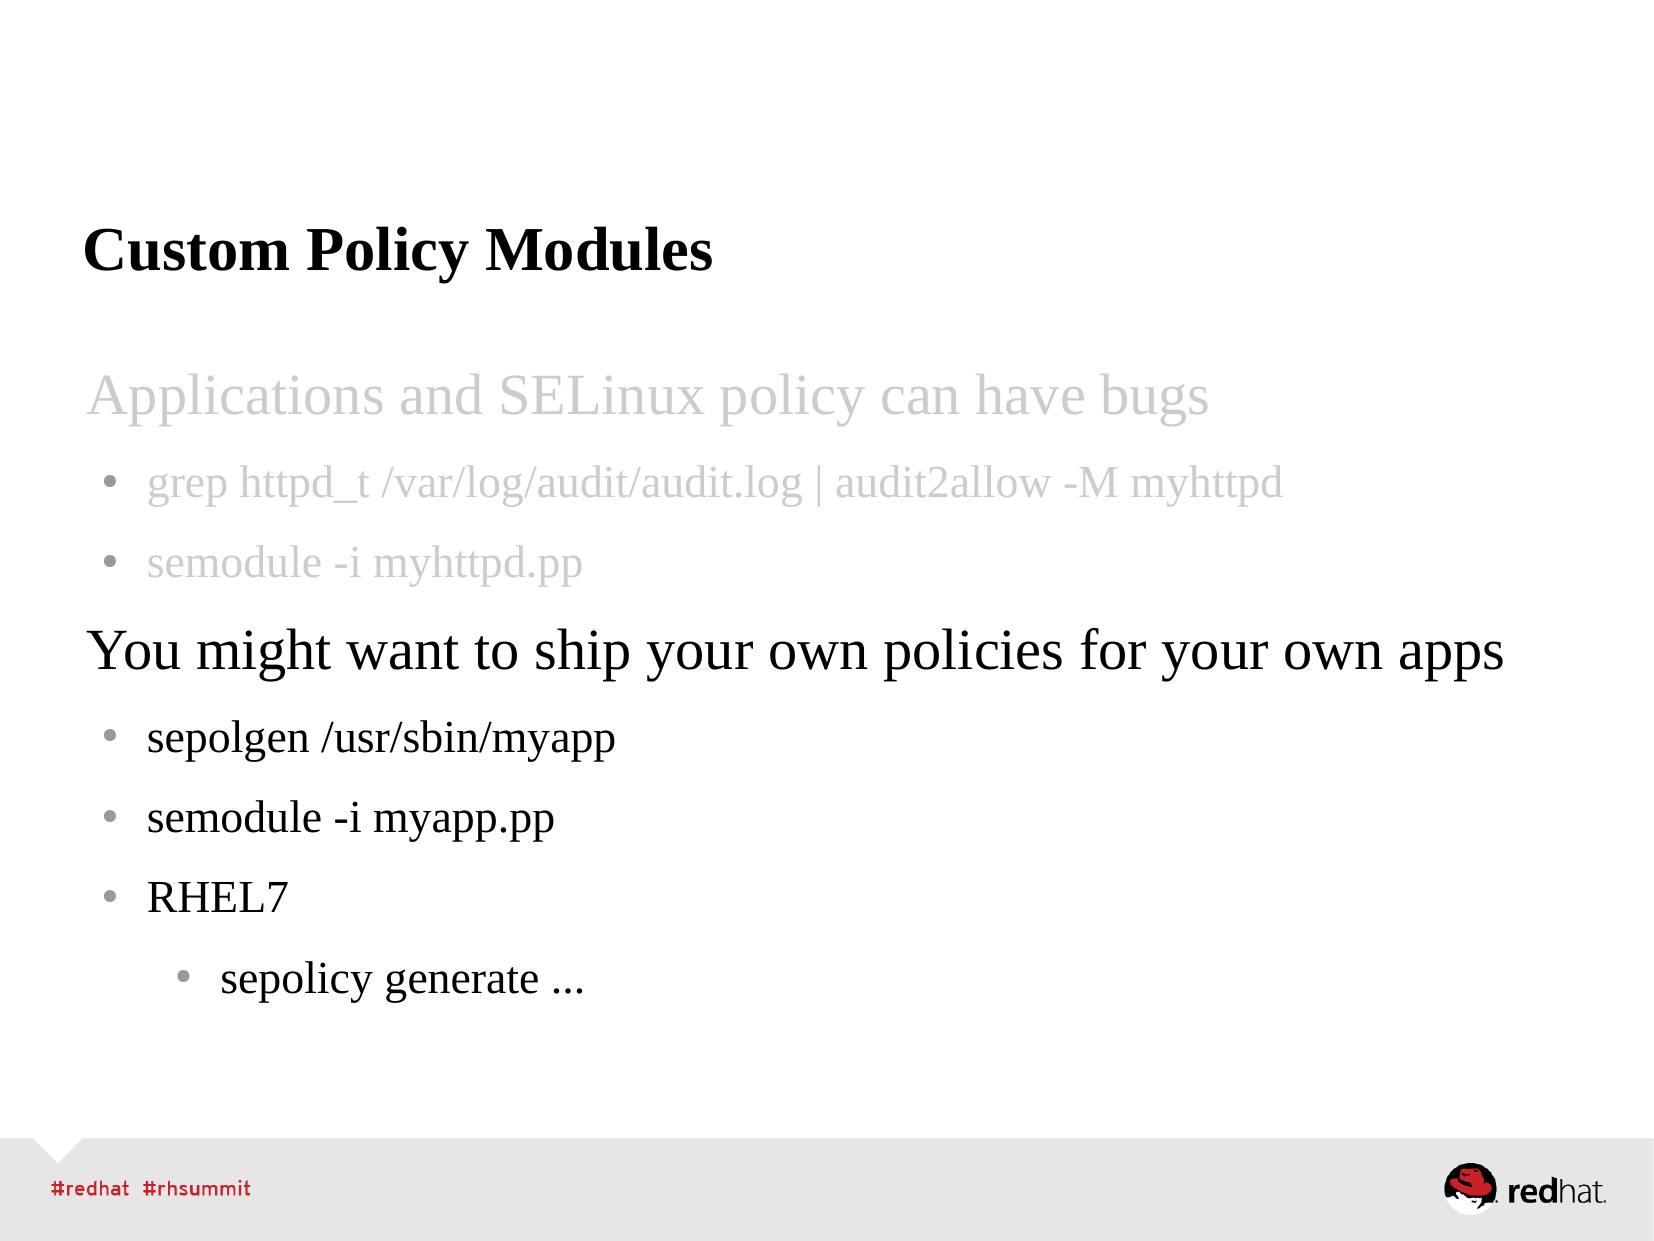

# Custom Policy Modules
Applications and SELinux policy can have bugs
grep httpd_t /var/log/audit/audit.log | audit2allow -M myhttpd
semodule -i myhttpd.pp
You might want to ship your own policies for your own apps
sepolgen /usr/sbin/myapp
semodule -i myapp.pp
RHEL7
sepolicy generate ...